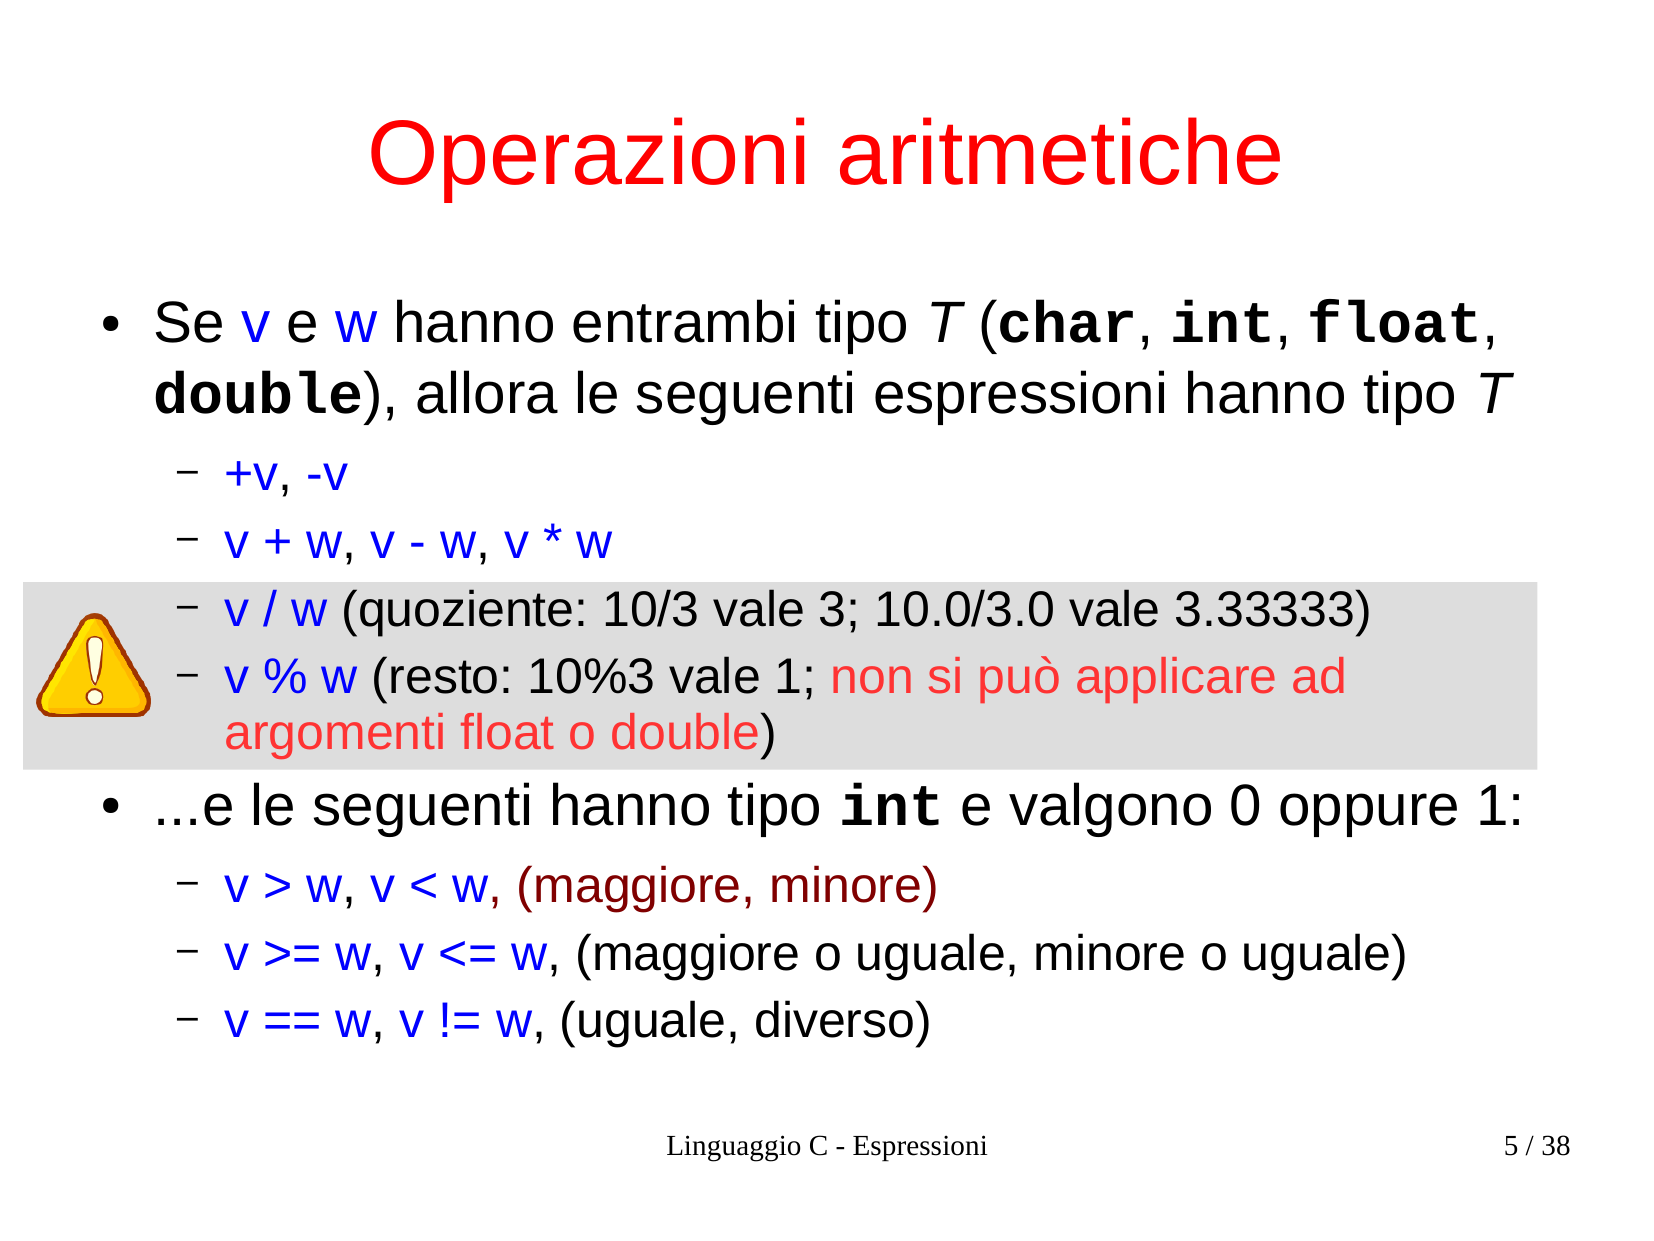

# Operazioni aritmetiche
Se v e w hanno entrambi tipo T (char, int, float, double), allora le seguenti espressioni hanno tipo T
+v, -v
v + w, v - w, v * w
v / w (quoziente: 10/3 vale 3; 10.0/3.0 vale 3.33333)
v % w (resto: 10%3 vale 1; non si può applicare ad argomenti float o double)
...e le seguenti hanno tipo int e valgono 0 oppure 1:
v > w, v < w, (maggiore, minore)
v >= w, v <= w, (maggiore o uguale, minore o uguale)
v == w, v != w, (uguale, diverso)
Linguaggio C - Espressioni
5